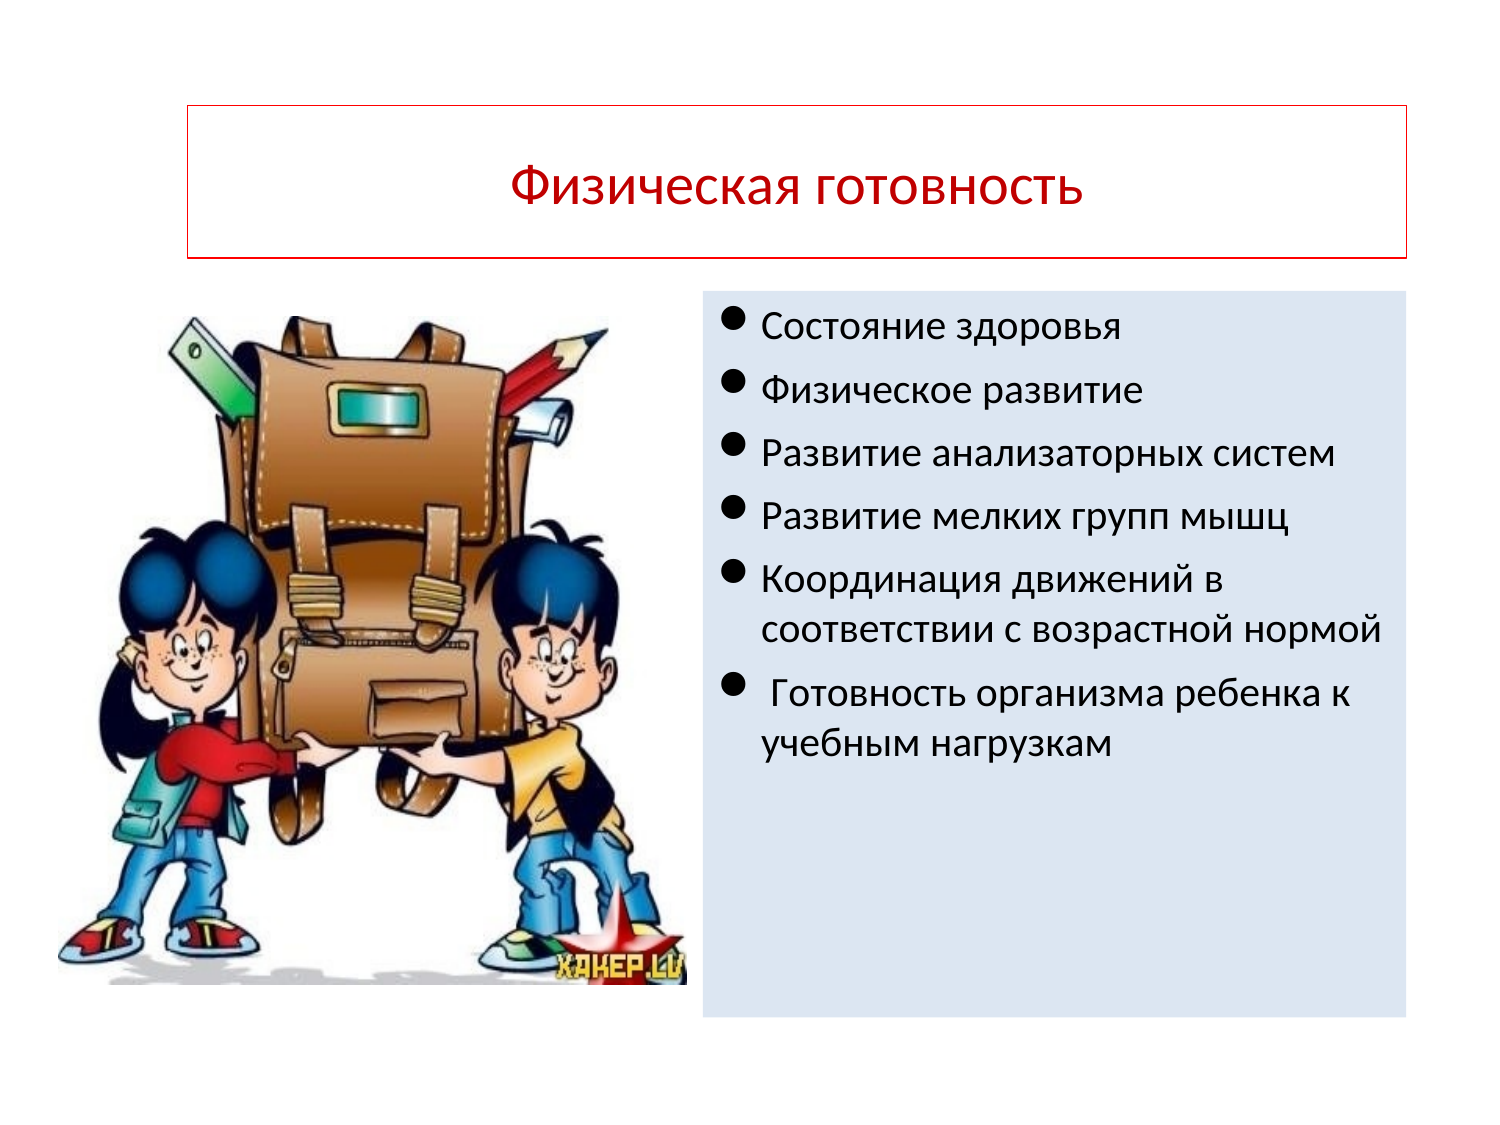

# Физическая готовность
Состояние здоровья
Физическое развитие
Развитие анализаторных систем
Развитие мелких групп мышц
Координация движений в соответствии с возрастной нормой
 Готовность организма ребенка к учебным нагрузкам